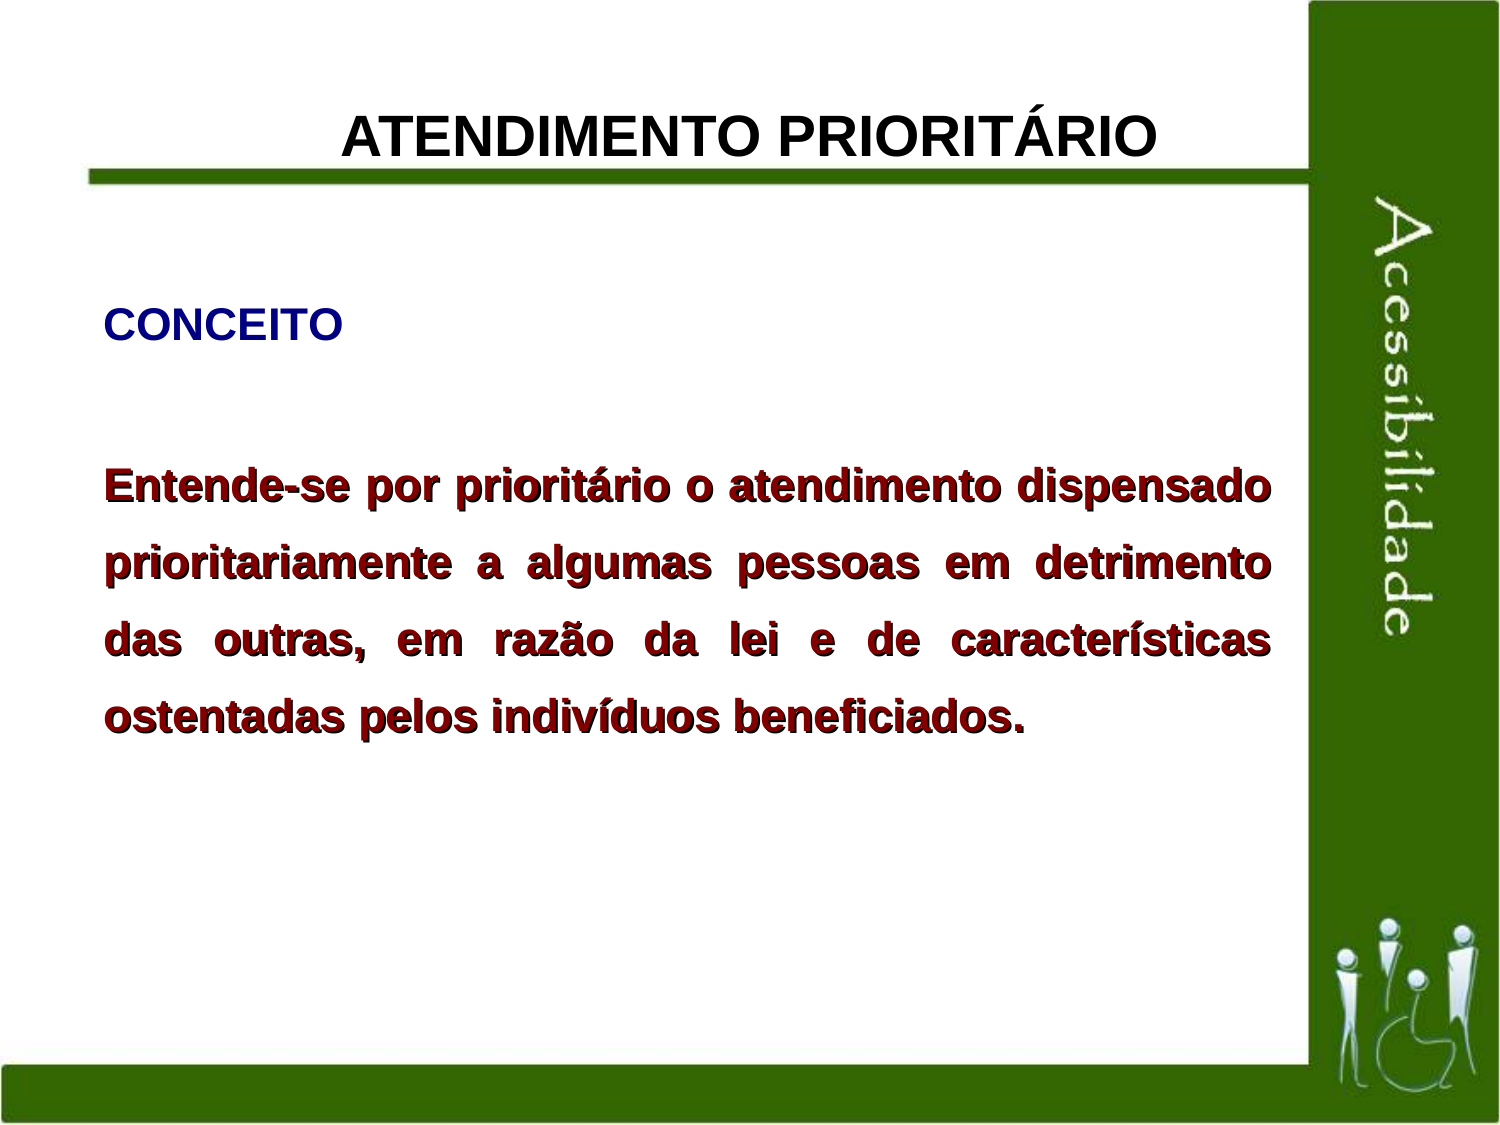

# ATENDIMENTO PRIORITÁRIO
CONCEITO
Entende-se por prioritário o atendimento dispensado prioritariamente a algumas pessoas em detrimento das outras, em razão da lei e de características ostentadas pelos indivíduos beneficiados.